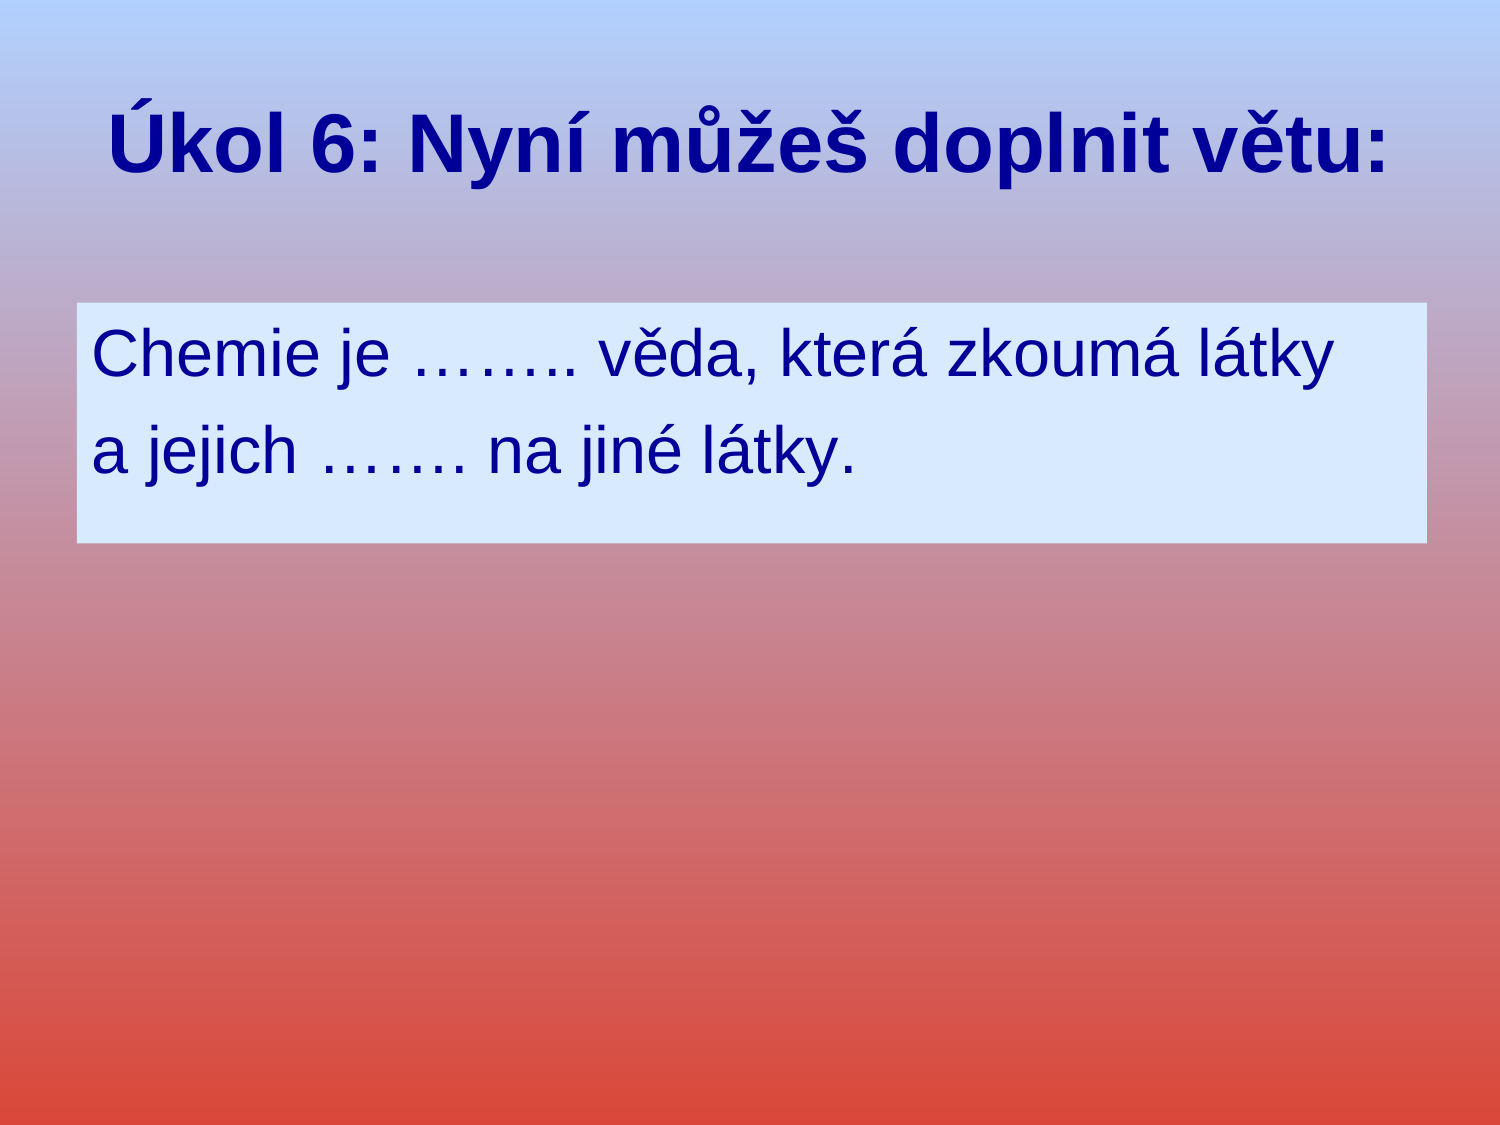

# Úkol 6: Nyní můžeš doplnit větu:
Chemie je …….. věda, která zkoumá látky
a jejich ……. na jiné látky.